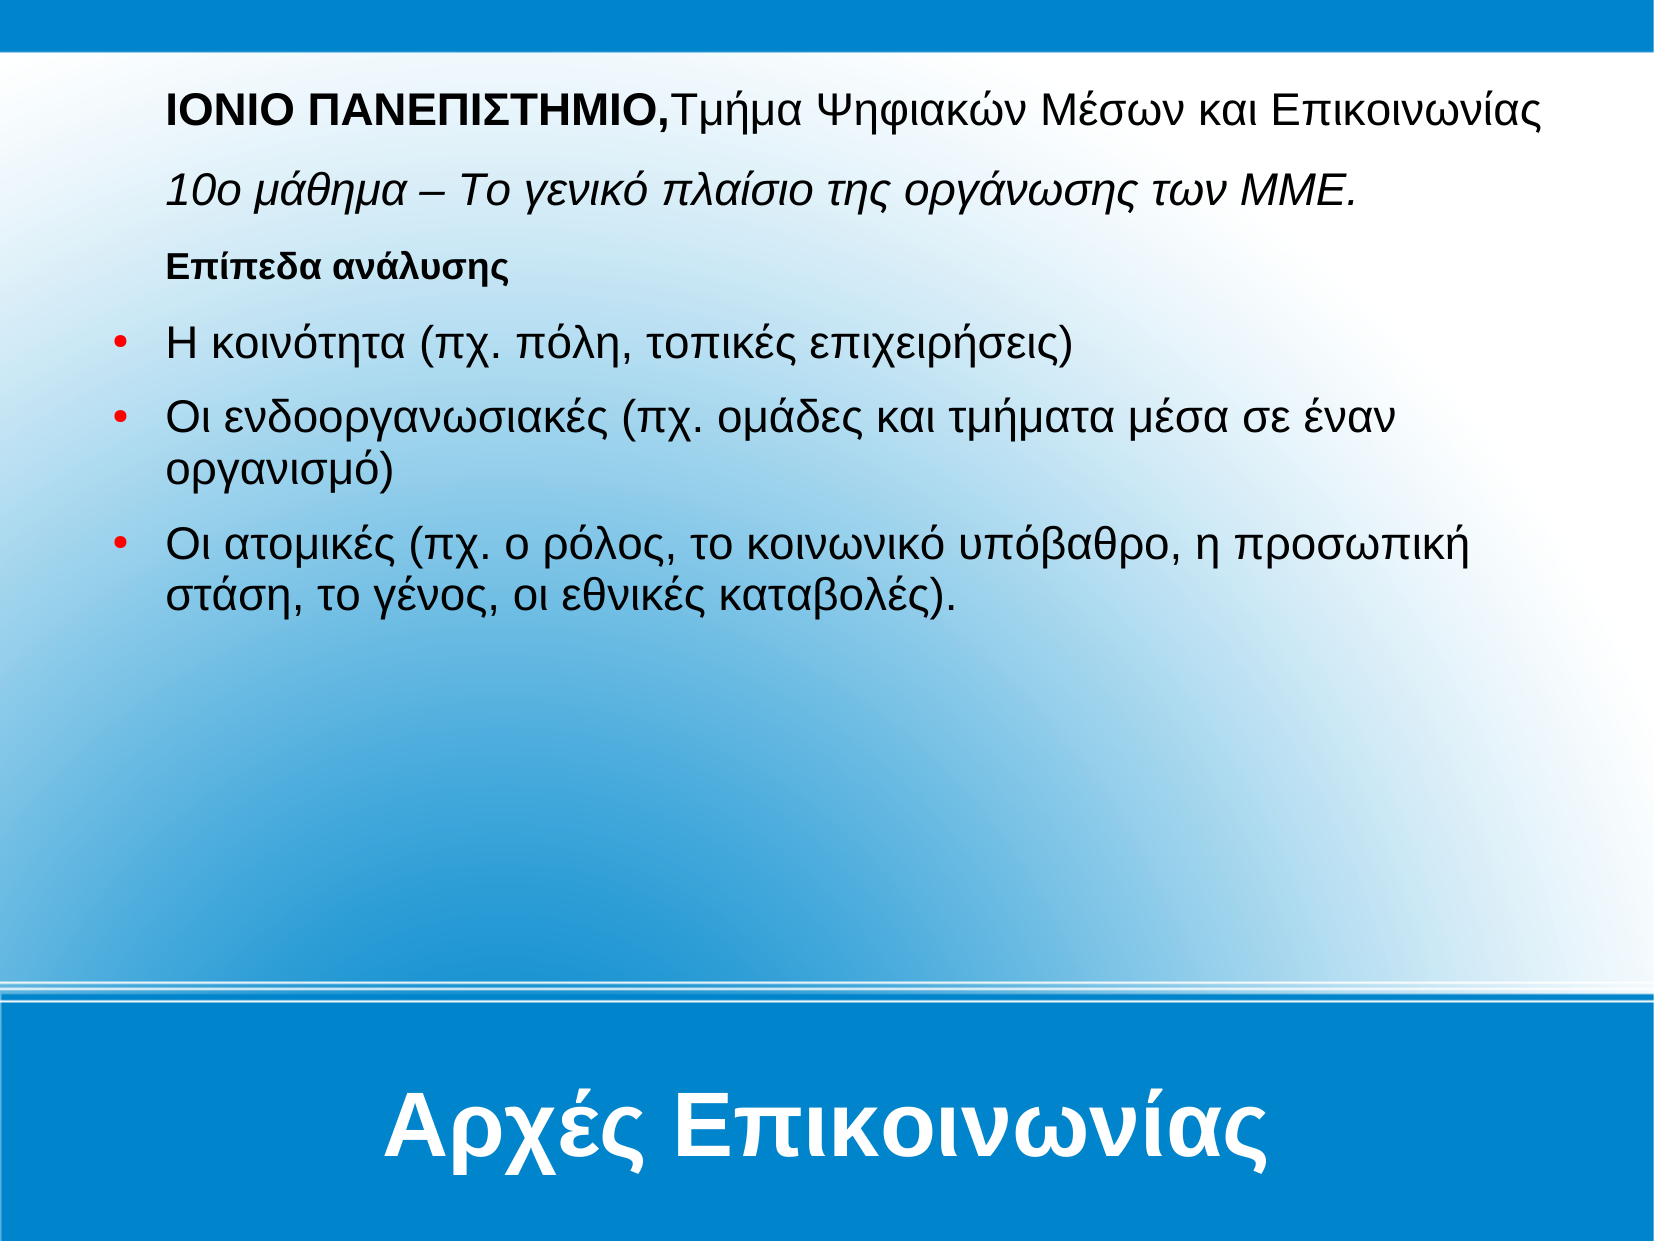

ΙΟΝΙΟ ΠΑΝΕΠΙΣΤΗΜΙΟ,Τμήμα Ψηφιακών Μέσων και Επικοινωνίας
10ο μάθημα – Το γενικό πλαίσιο της οργάνωσης των ΜΜΕ.
Επίπεδα ανάλυσης
Η κοινότητα (πχ. πόλη, τοπικές επιχειρήσεις)
Οι ενδοοργανωσιακές (πχ. ομάδες και τμήματα μέσα σε έναν οργανισμό)
Οι ατομικές (πχ. ο ρόλος, το κοινωνικό υπόβαθρο, η προσωπική στάση, το γένος, οι εθνικές καταβολές).
# Αρχές Επικοινωνίας